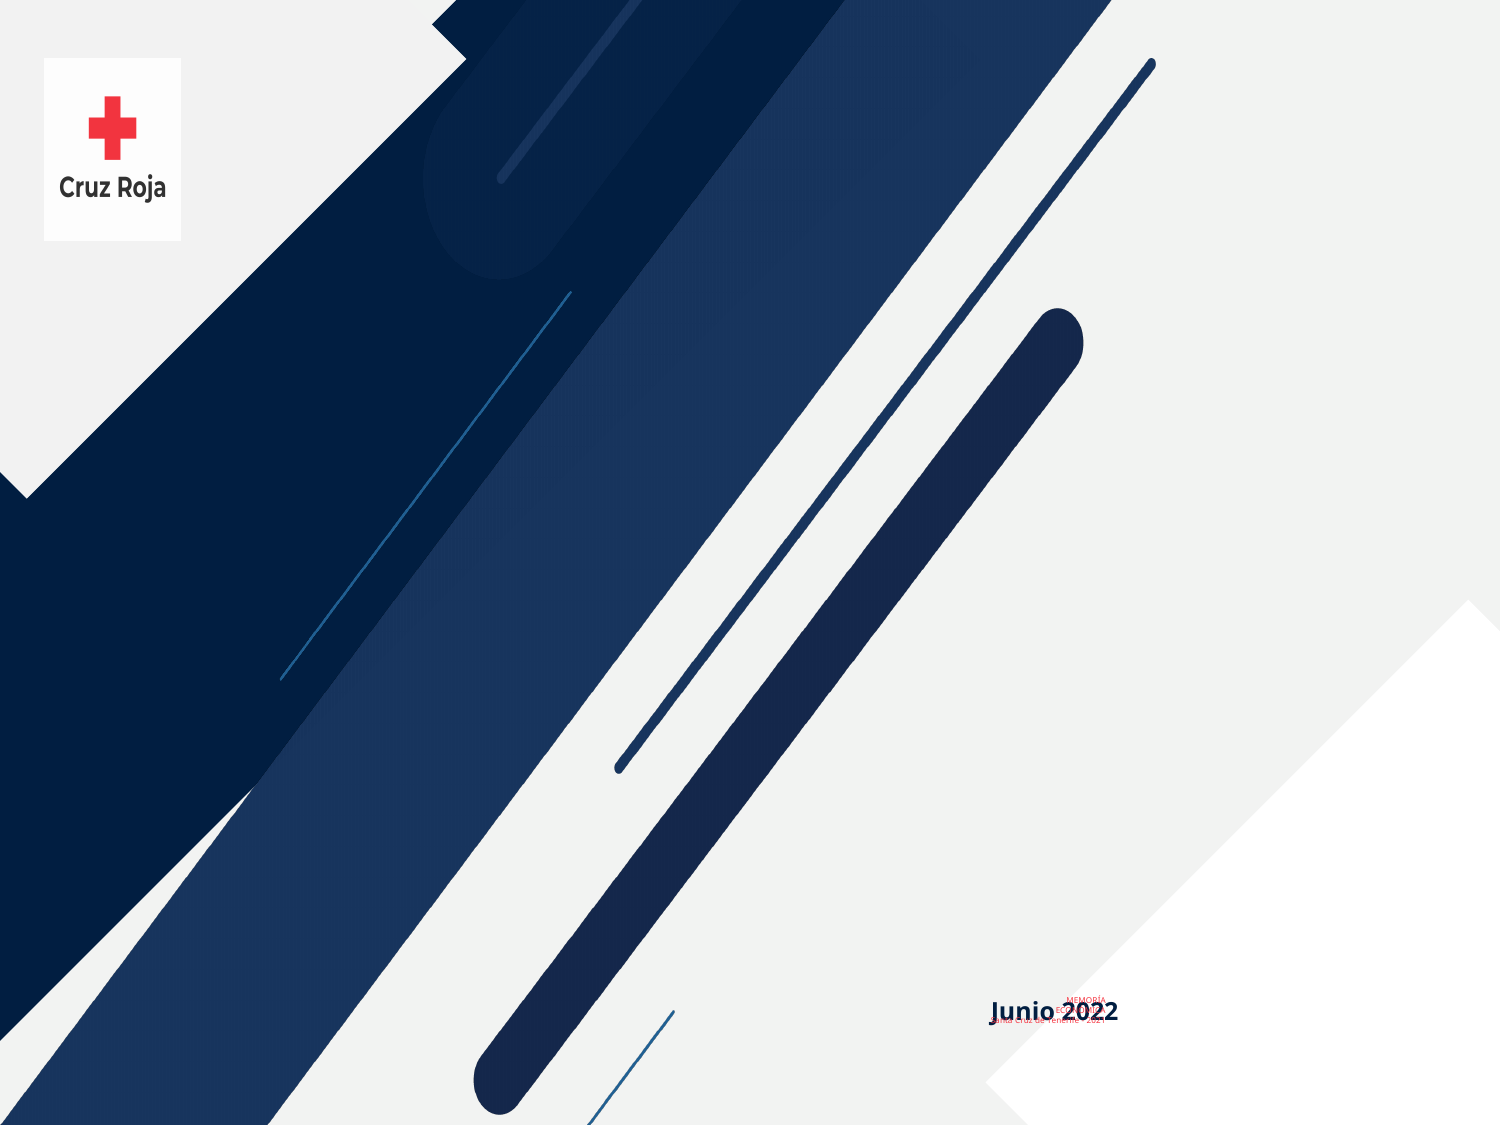

# Junio 2022
MEMORÍA
ECONÓMICA
Santa Cruz de Tenerife - 2021